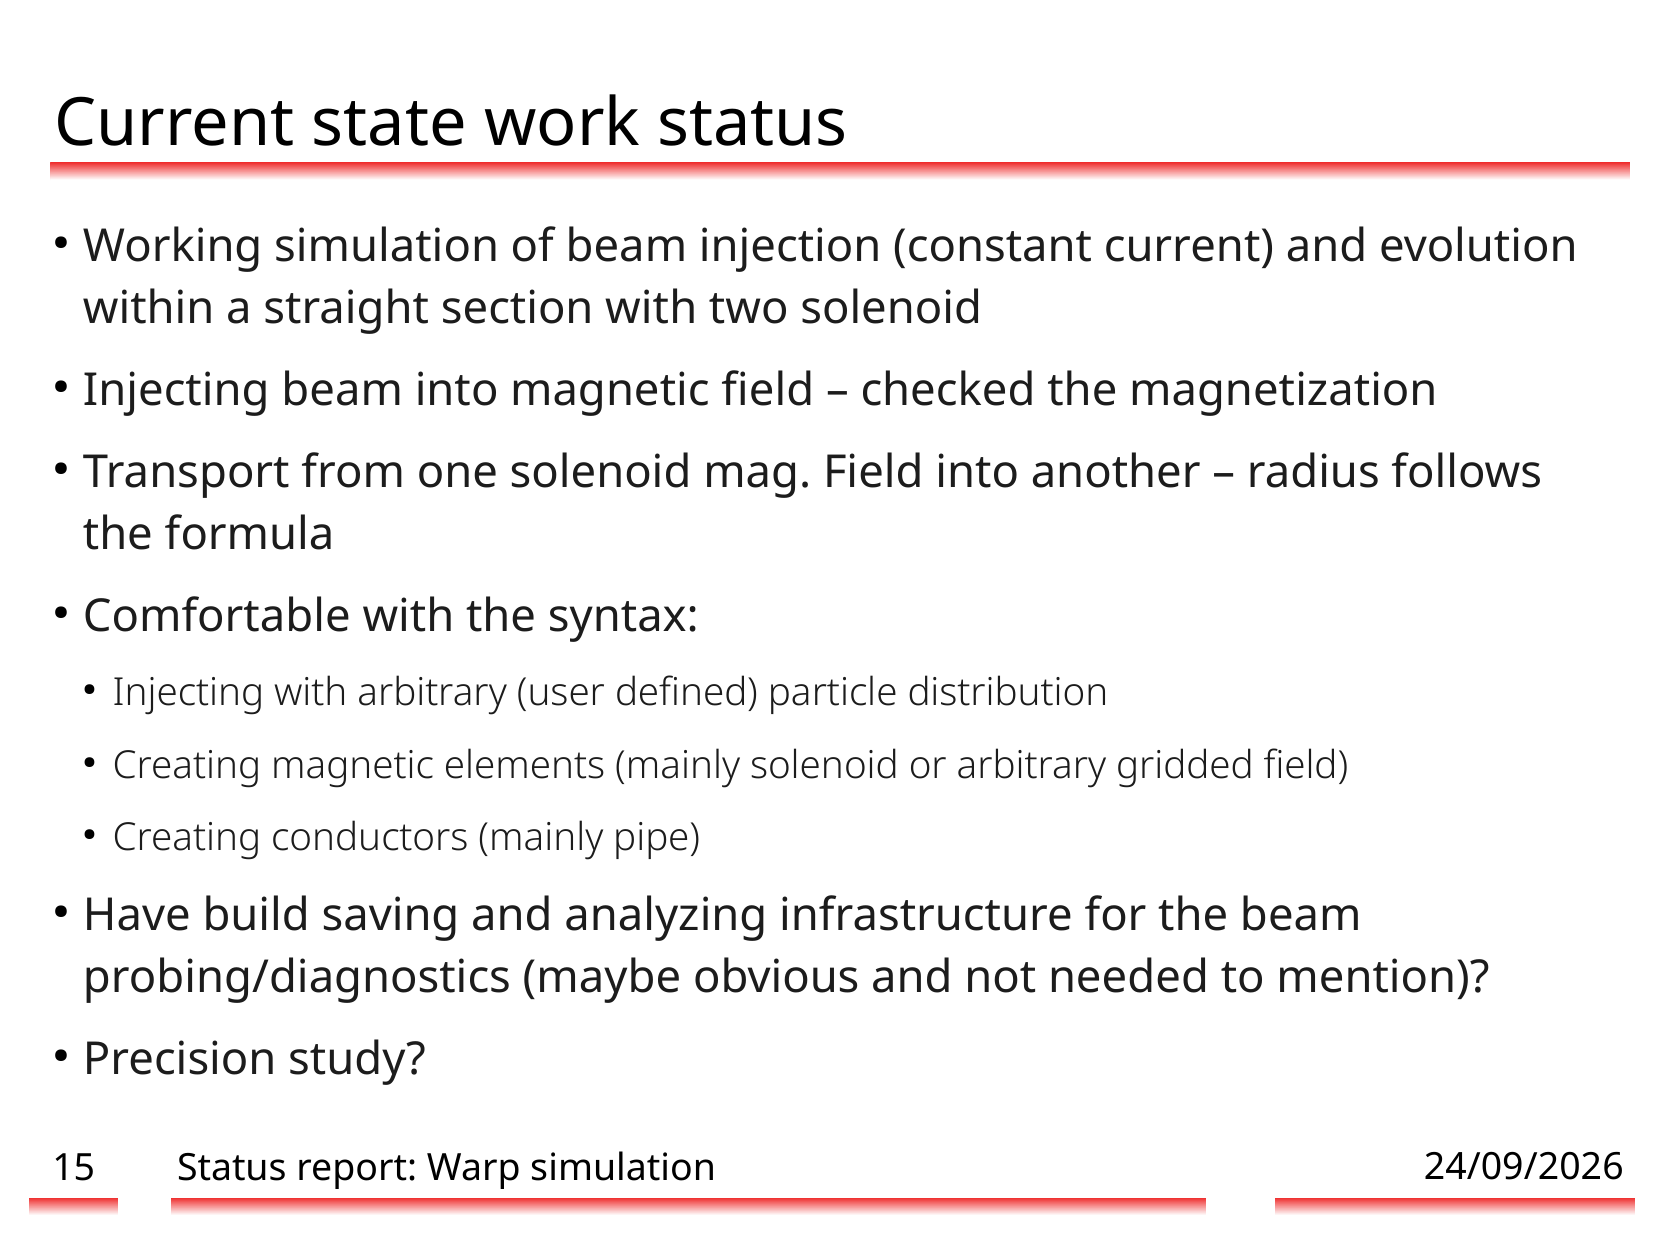

# Current state work status
Working simulation of beam injection (constant current) and evolution within a straight section with two solenoid
Injecting beam into magnetic field – checked the magnetization
Transport from one solenoid mag. Field into another – radius follows the formula
Comfortable with the syntax:
Injecting with arbitrary (user defined) particle distribution
Creating magnetic elements (mainly solenoid or arbitrary gridded field)
Creating conductors (mainly pipe)
Have build saving and analyzing infrastructure for the beam probing/diagnostics (maybe obvious and not needed to mention)?
Precision study?
15
Status report: Warp simulation